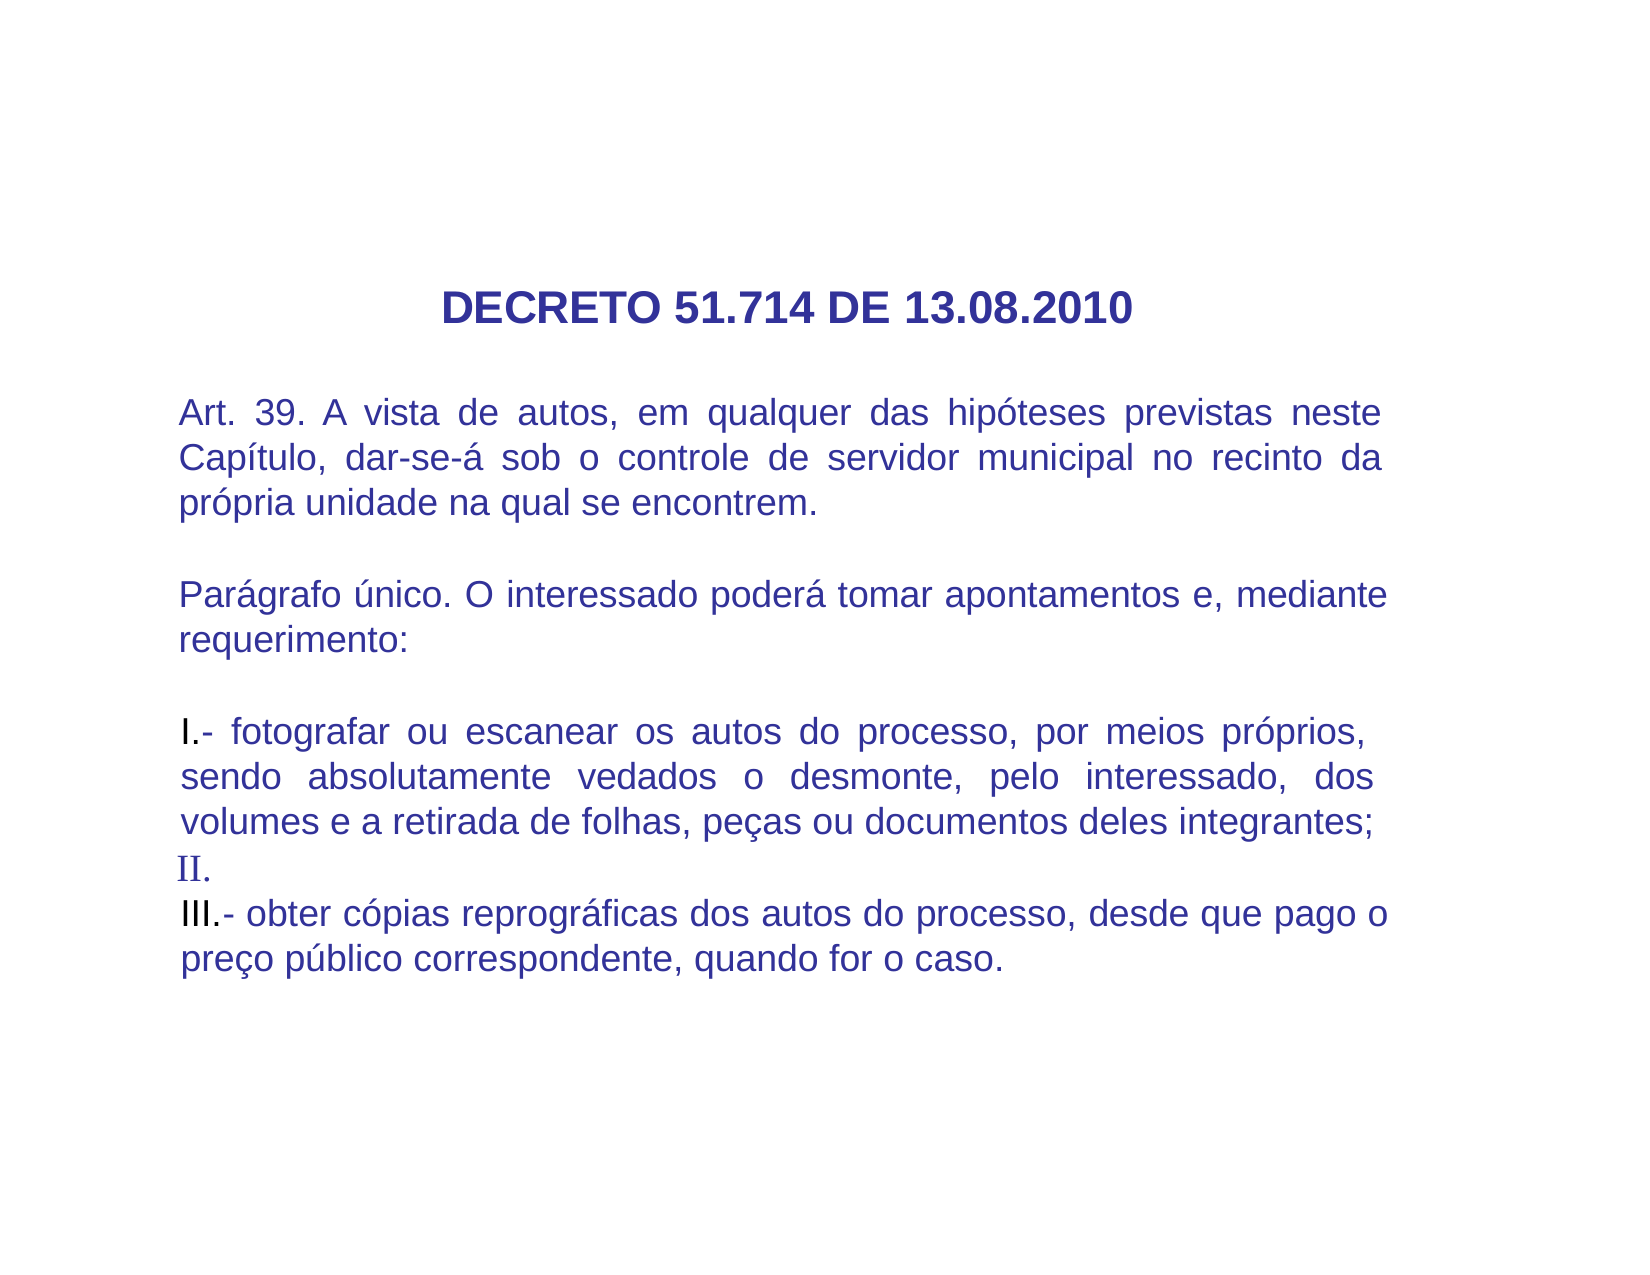

# DECRETO 51.714 DE 13.08.2010
Art. 39. A vista de autos, em qualquer das hipóteses previstas neste Capítulo, dar-se-á sob o controle de servidor municipal no recinto da própria unidade na qual se encontrem.
Parágrafo único. O interessado poderá tomar apontamentos e, mediante requerimento:
- fotografar ou escanear os autos do processo, por meios próprios, sendo absolutamente vedados o desmonte, pelo interessado, dos volumes e a retirada de folhas, peças ou documentos deles integrantes;
- obter cópias reprográficas dos autos do processo, desde que pago o preço público correspondente, quando for o caso.